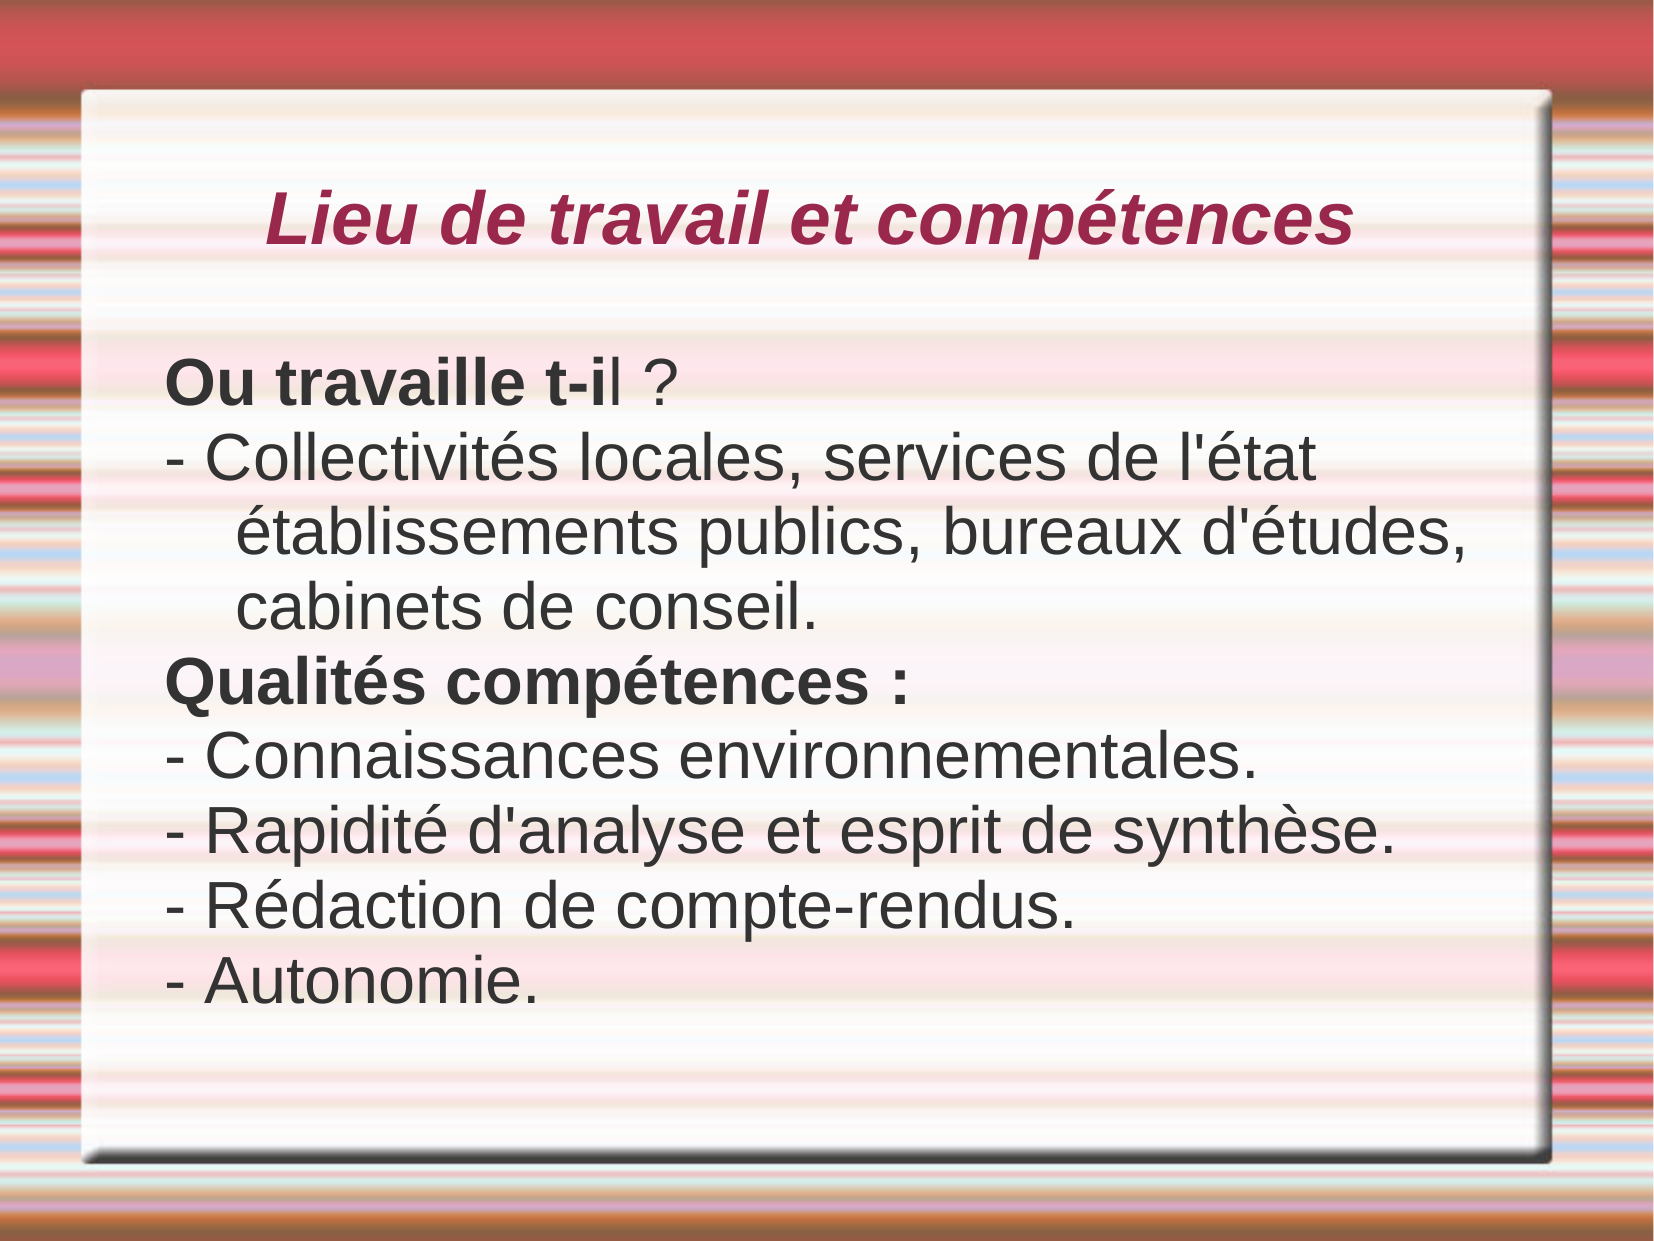

# Lieu de travail et compétences
Ou travaille t-il ?
- Collectivités locales, services de l'état établissements publics, bureaux d'études, cabinets de conseil.
Qualités compétences :
- Connaissances environnementales.
- Rapidité d'analyse et esprit de synthèse.
- Rédaction de compte-rendus.
- Autonomie.